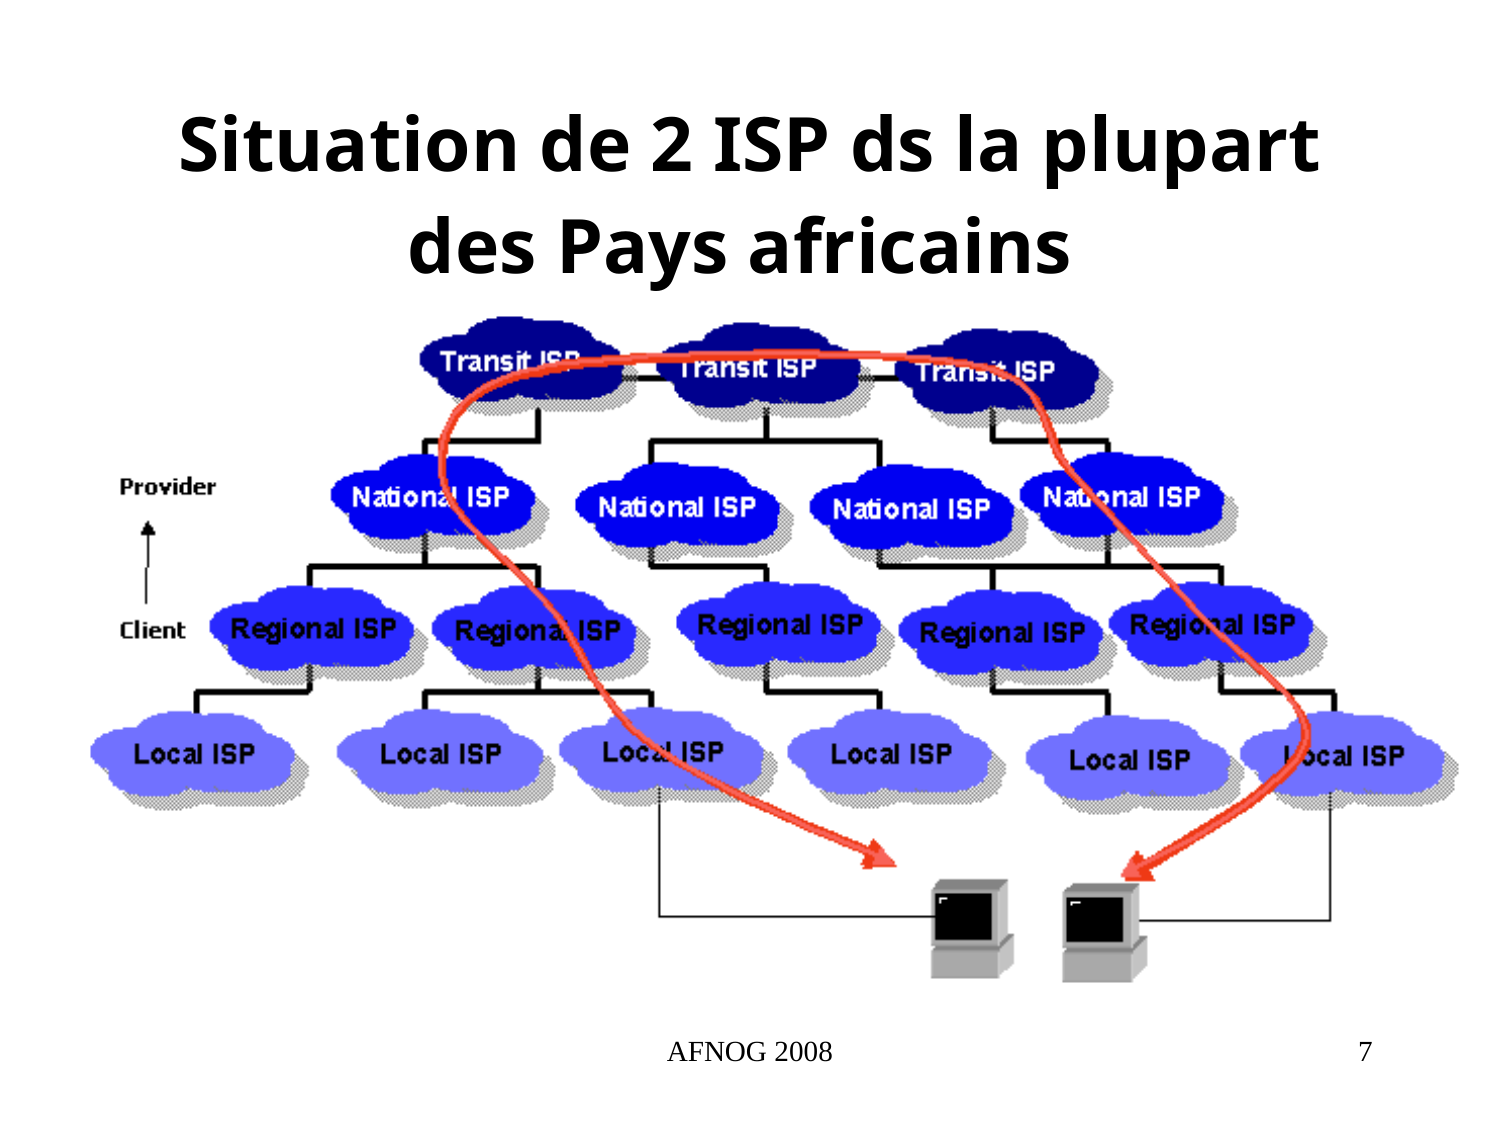

# Situation de 2 ISP ds la plupart des Pays africains
AFNOG 2008